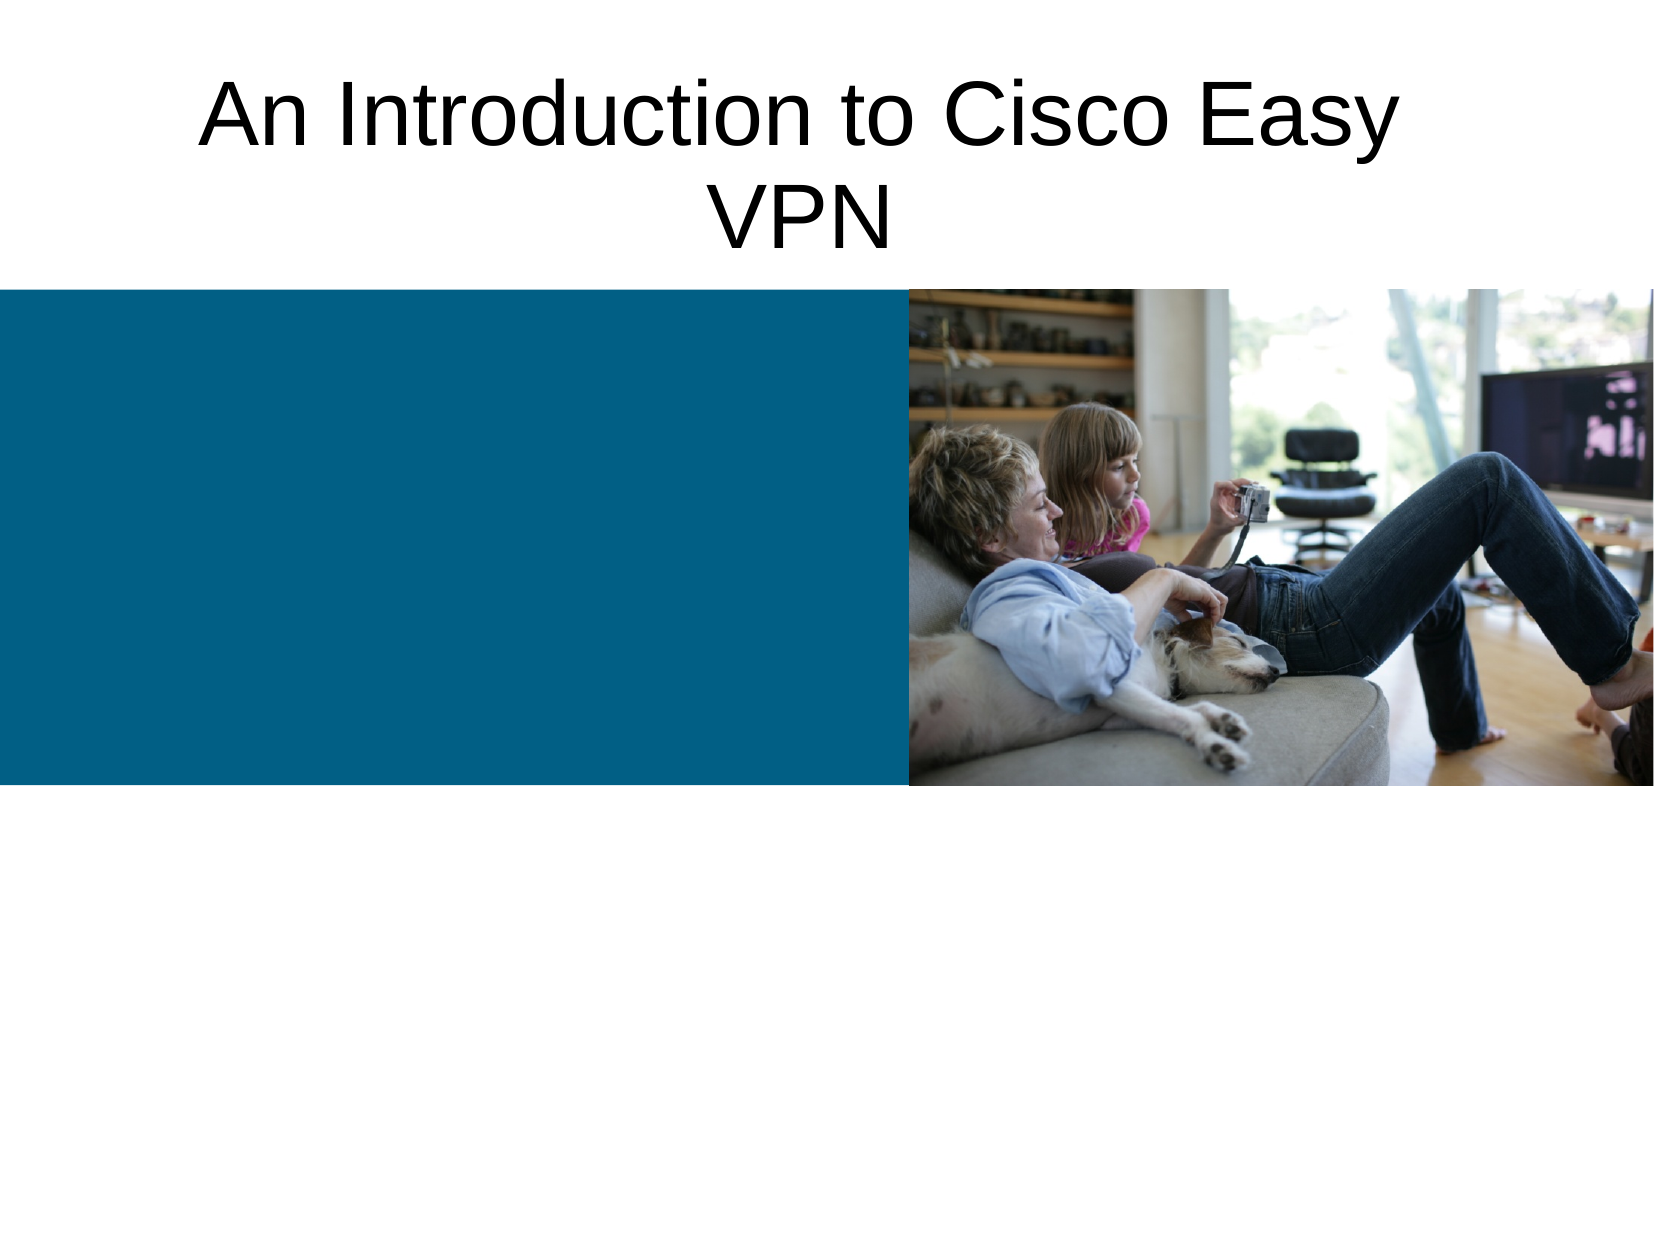

# An Introduction to Cisco Easy VPN
Module 3 – Lesson 7